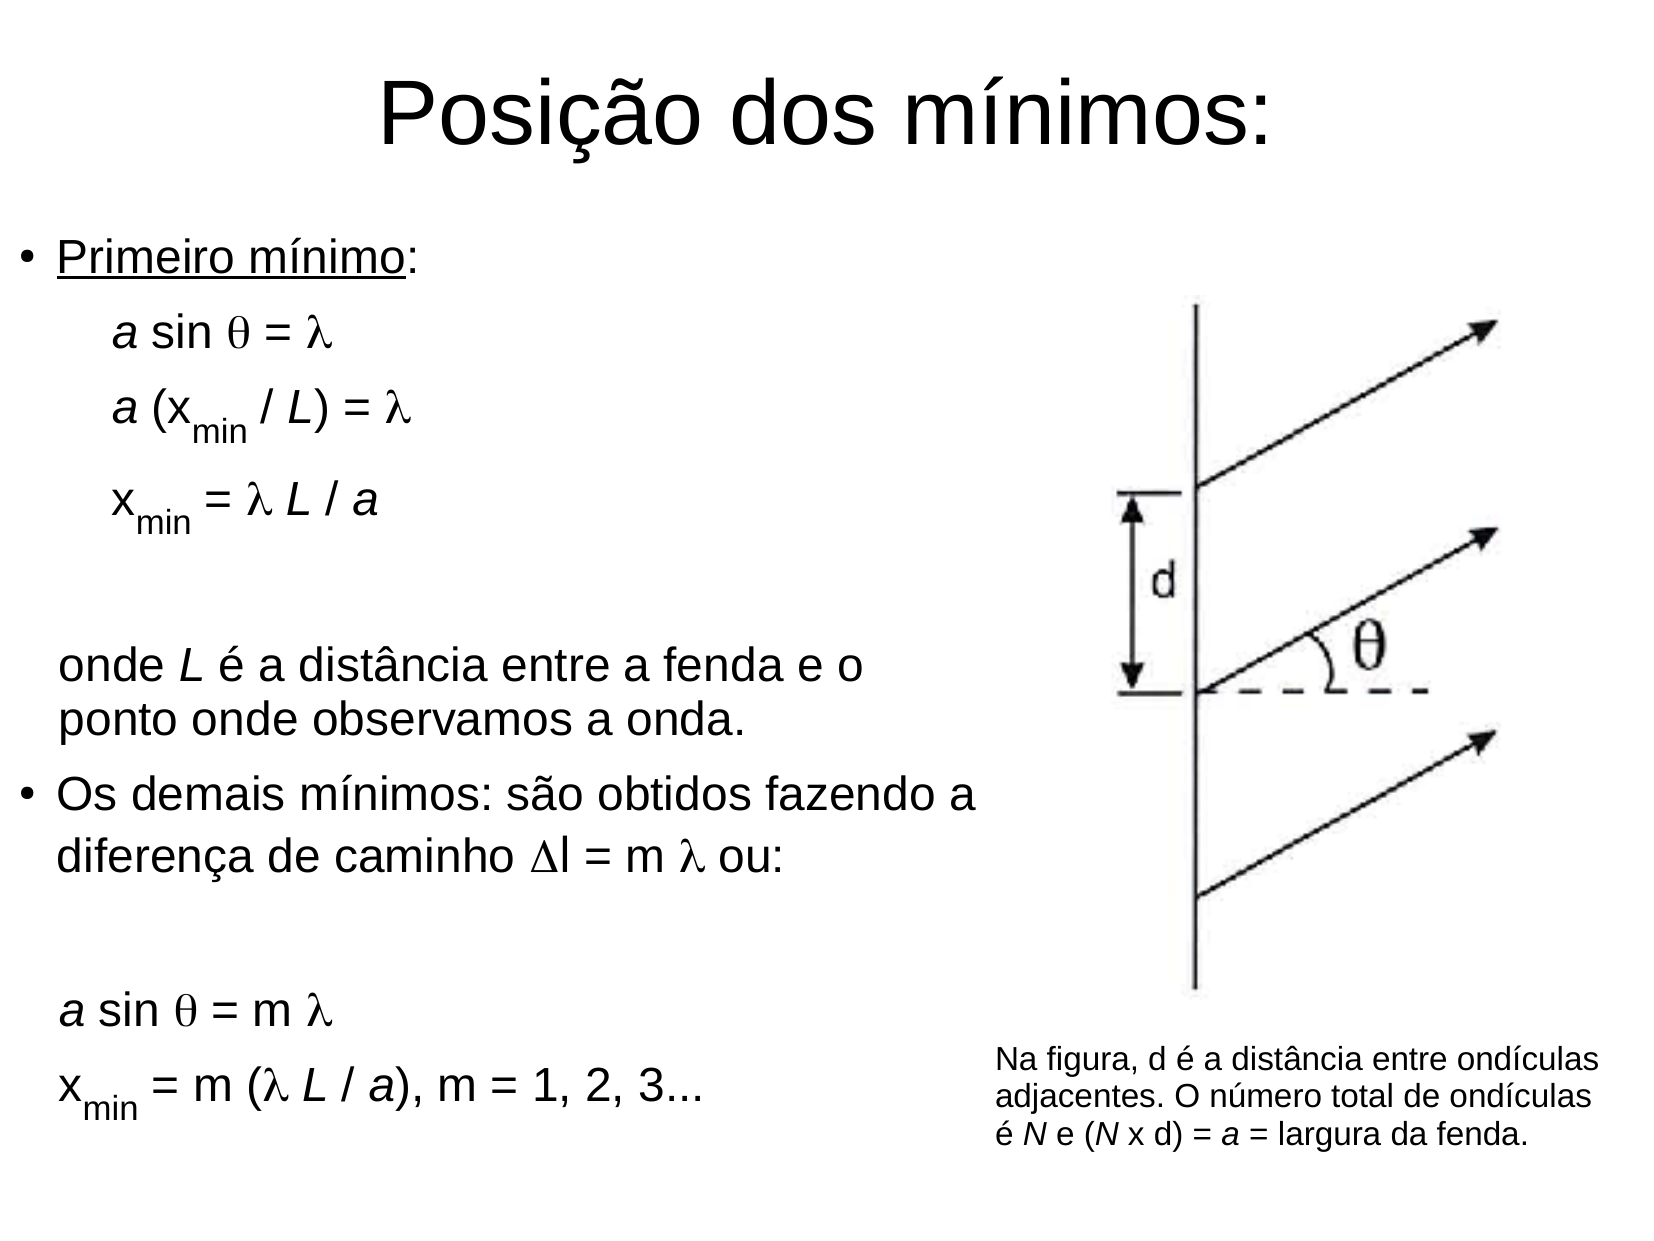

# Posição dos mínimos:
Primeiro mínimo:
a sin q = l
a (xmin / L) = l
xmin = l L / a
onde L é a distância entre a fenda e o ponto onde observamos a onda.
Os demais mínimos: são obtidos fazendo a diferença de caminho Dl = m l ou:
a sin q = m l
xmin = m (l L / a), m = 1, 2, 3...
Na figura, d é a distância entre ondículas
adjacentes. O número total de ondículas
é N e (N x d) = a = largura da fenda.